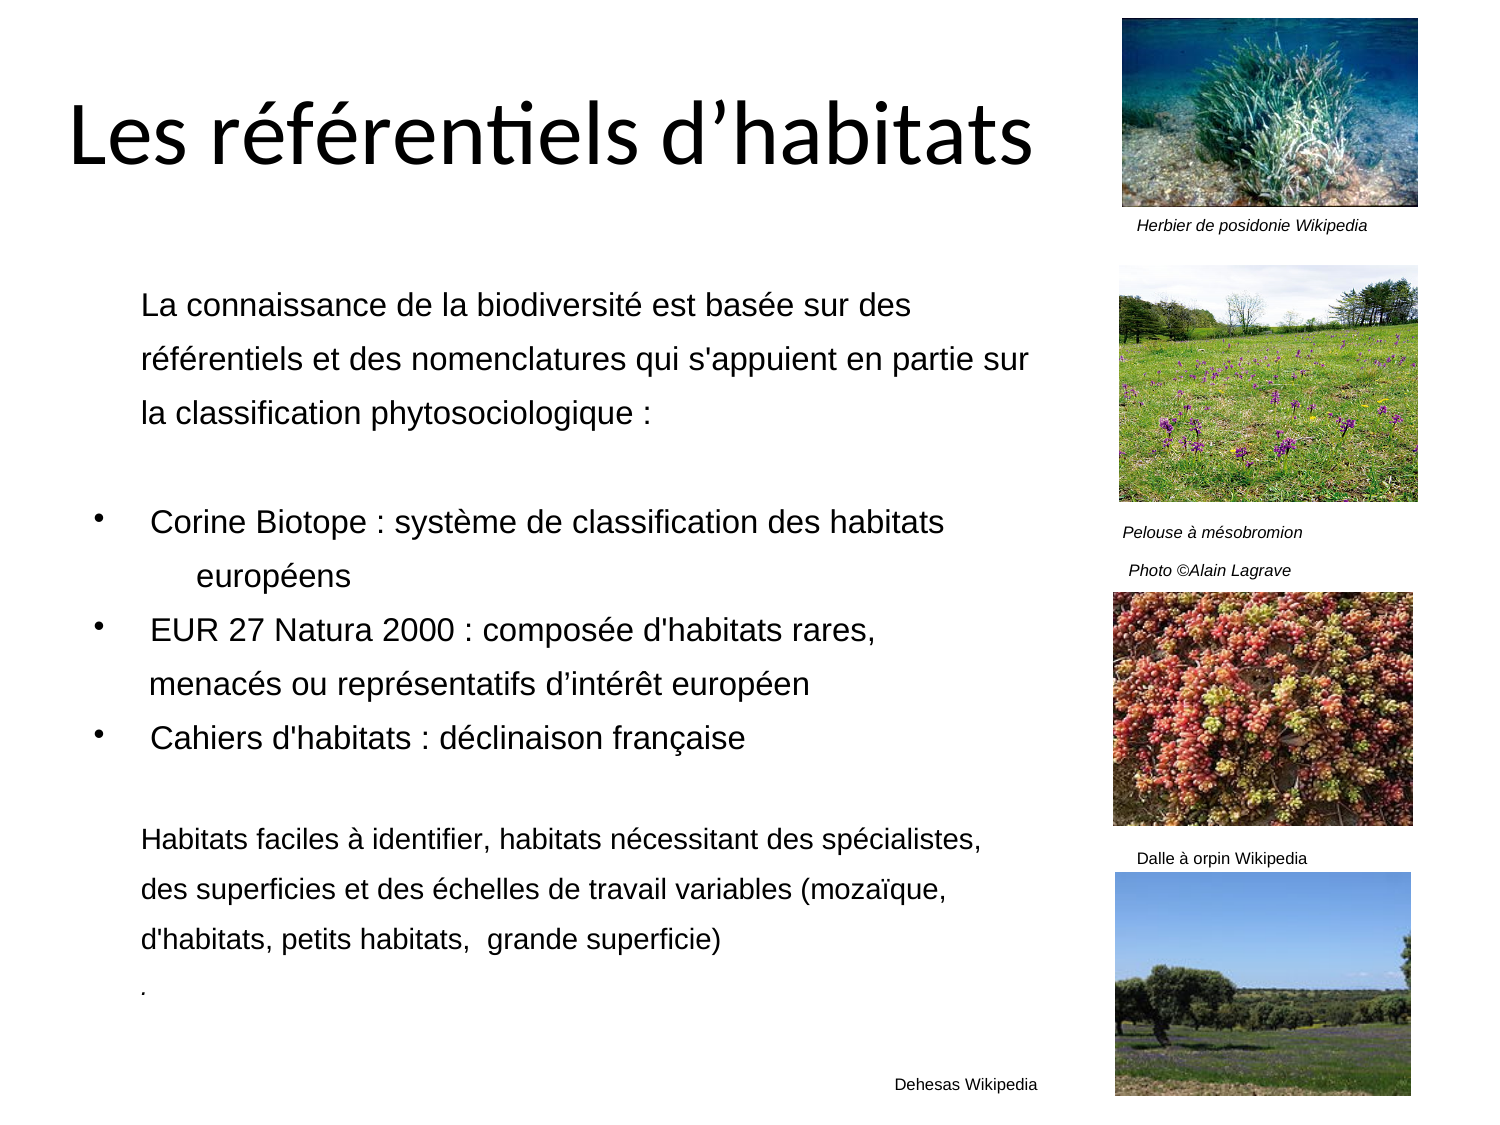

# Les référentiels d’habitats
Herbier de posidonie Wikipedia
La connaissance de la biodiversité est basée sur des
référentiels et des nomenclatures qui s'appuient en partie sur
la classification phytosociologique :
 Corine Biotope : système de classification des habitats
 européens
 EUR 27 Natura 2000 : composée d'habitats rares,
 menacés ou représentatifs d’intérêt européen
 Cahiers d'habitats : déclinaison française
Habitats faciles à identifier, habitats nécessitant des spécialistes,
des superficies et des échelles de travail variables (mozaïque,
d'habitats, petits habitats, grande superficie)
.
 Pelouse à mésobromion
Photo ©Alain Lagrave
Dalle à orpin Wikipedia
Dehesas Wikipedia